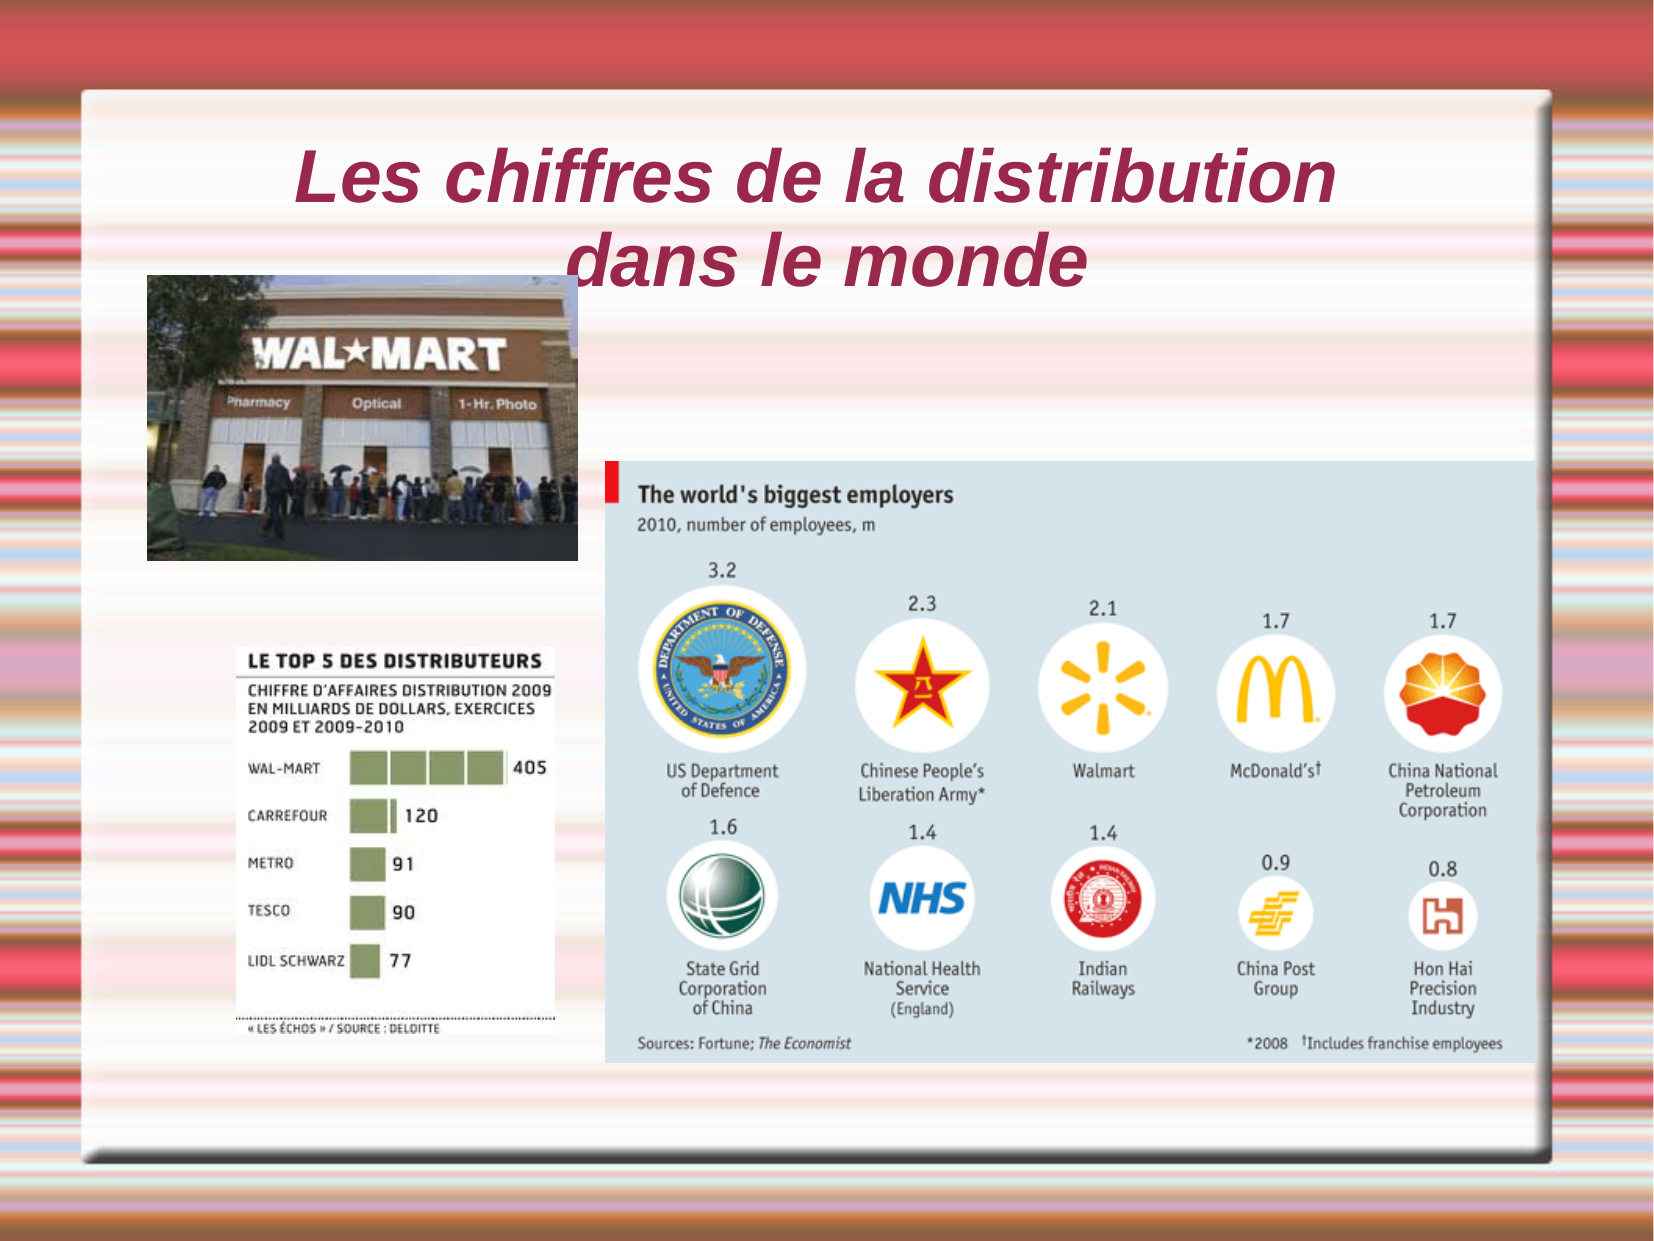

# Les chiffres de la distribution dans le monde